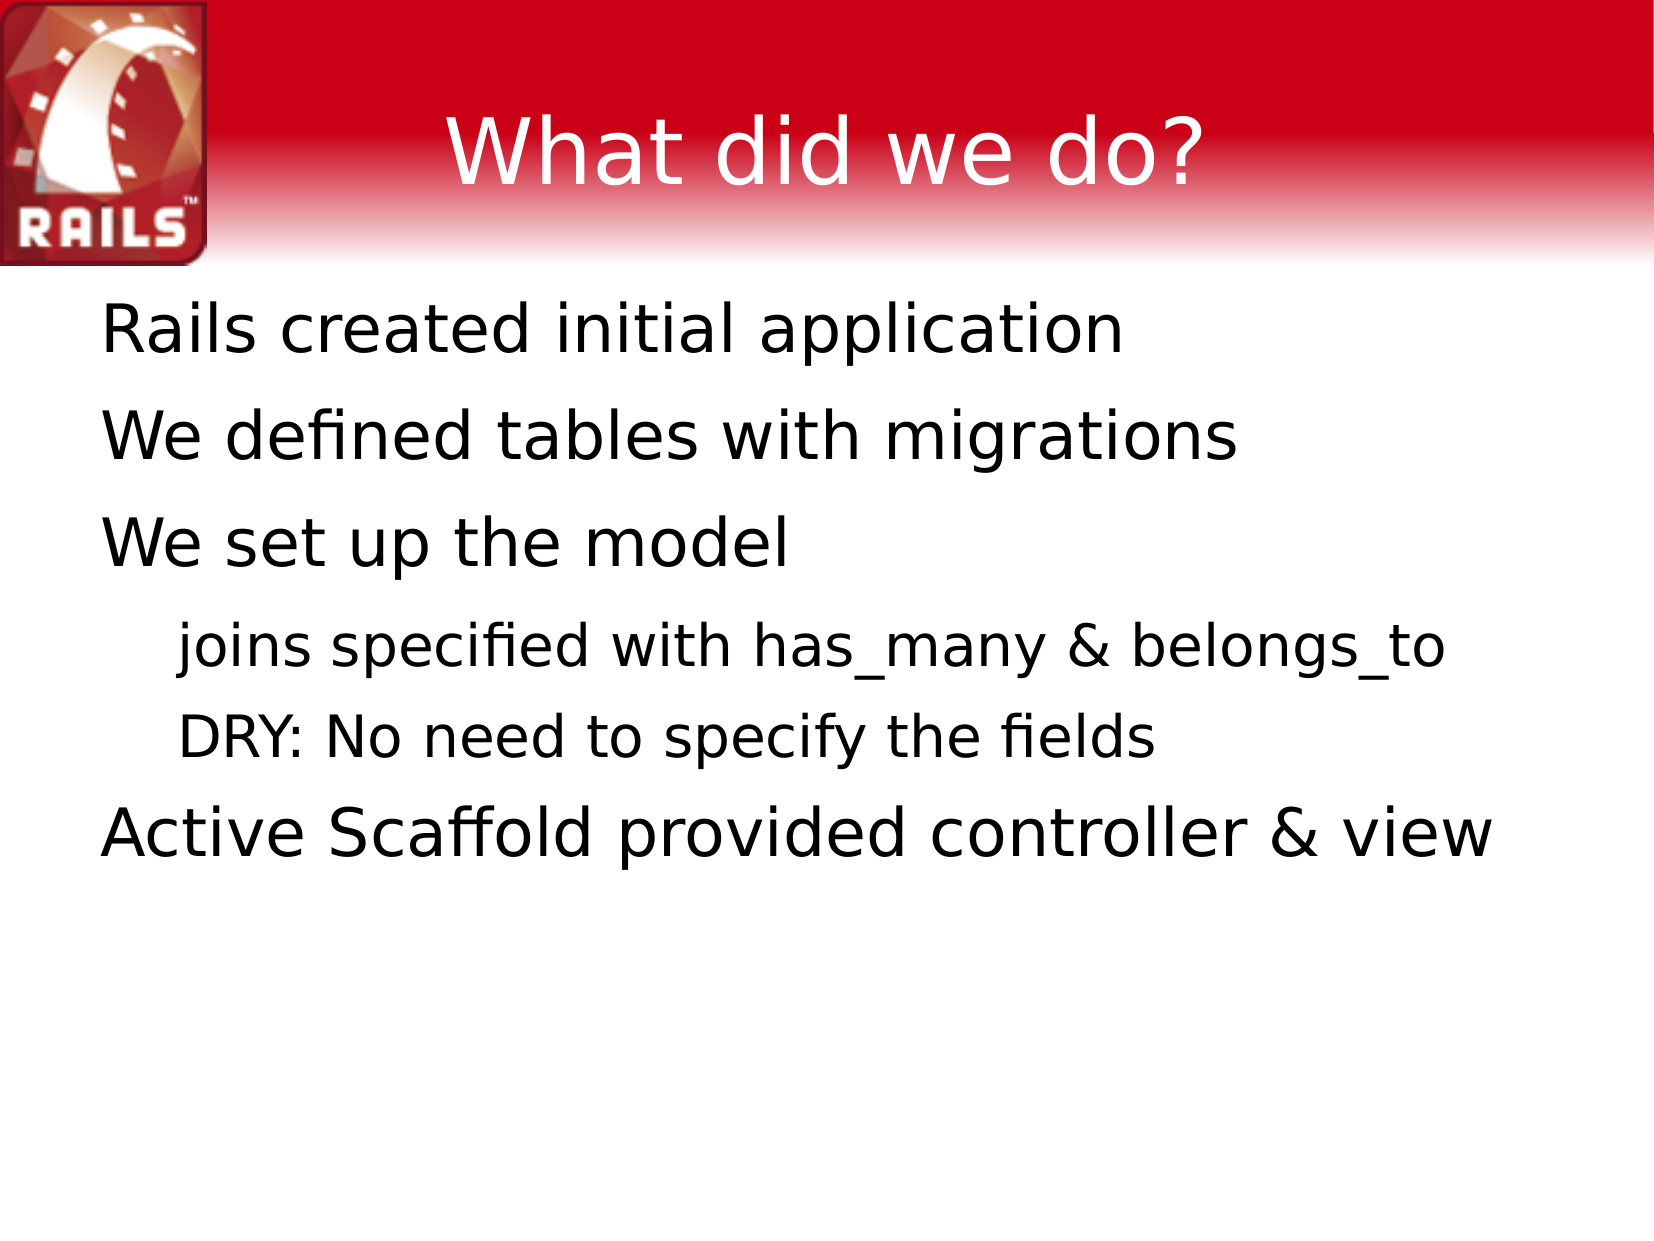

# What did we do?
Rails created initial application
We defined tables with migrations
We set up the model
joins specified with has_many & belongs_to
DRY: No need to specify the fields
Active Scaffold provided controller & view